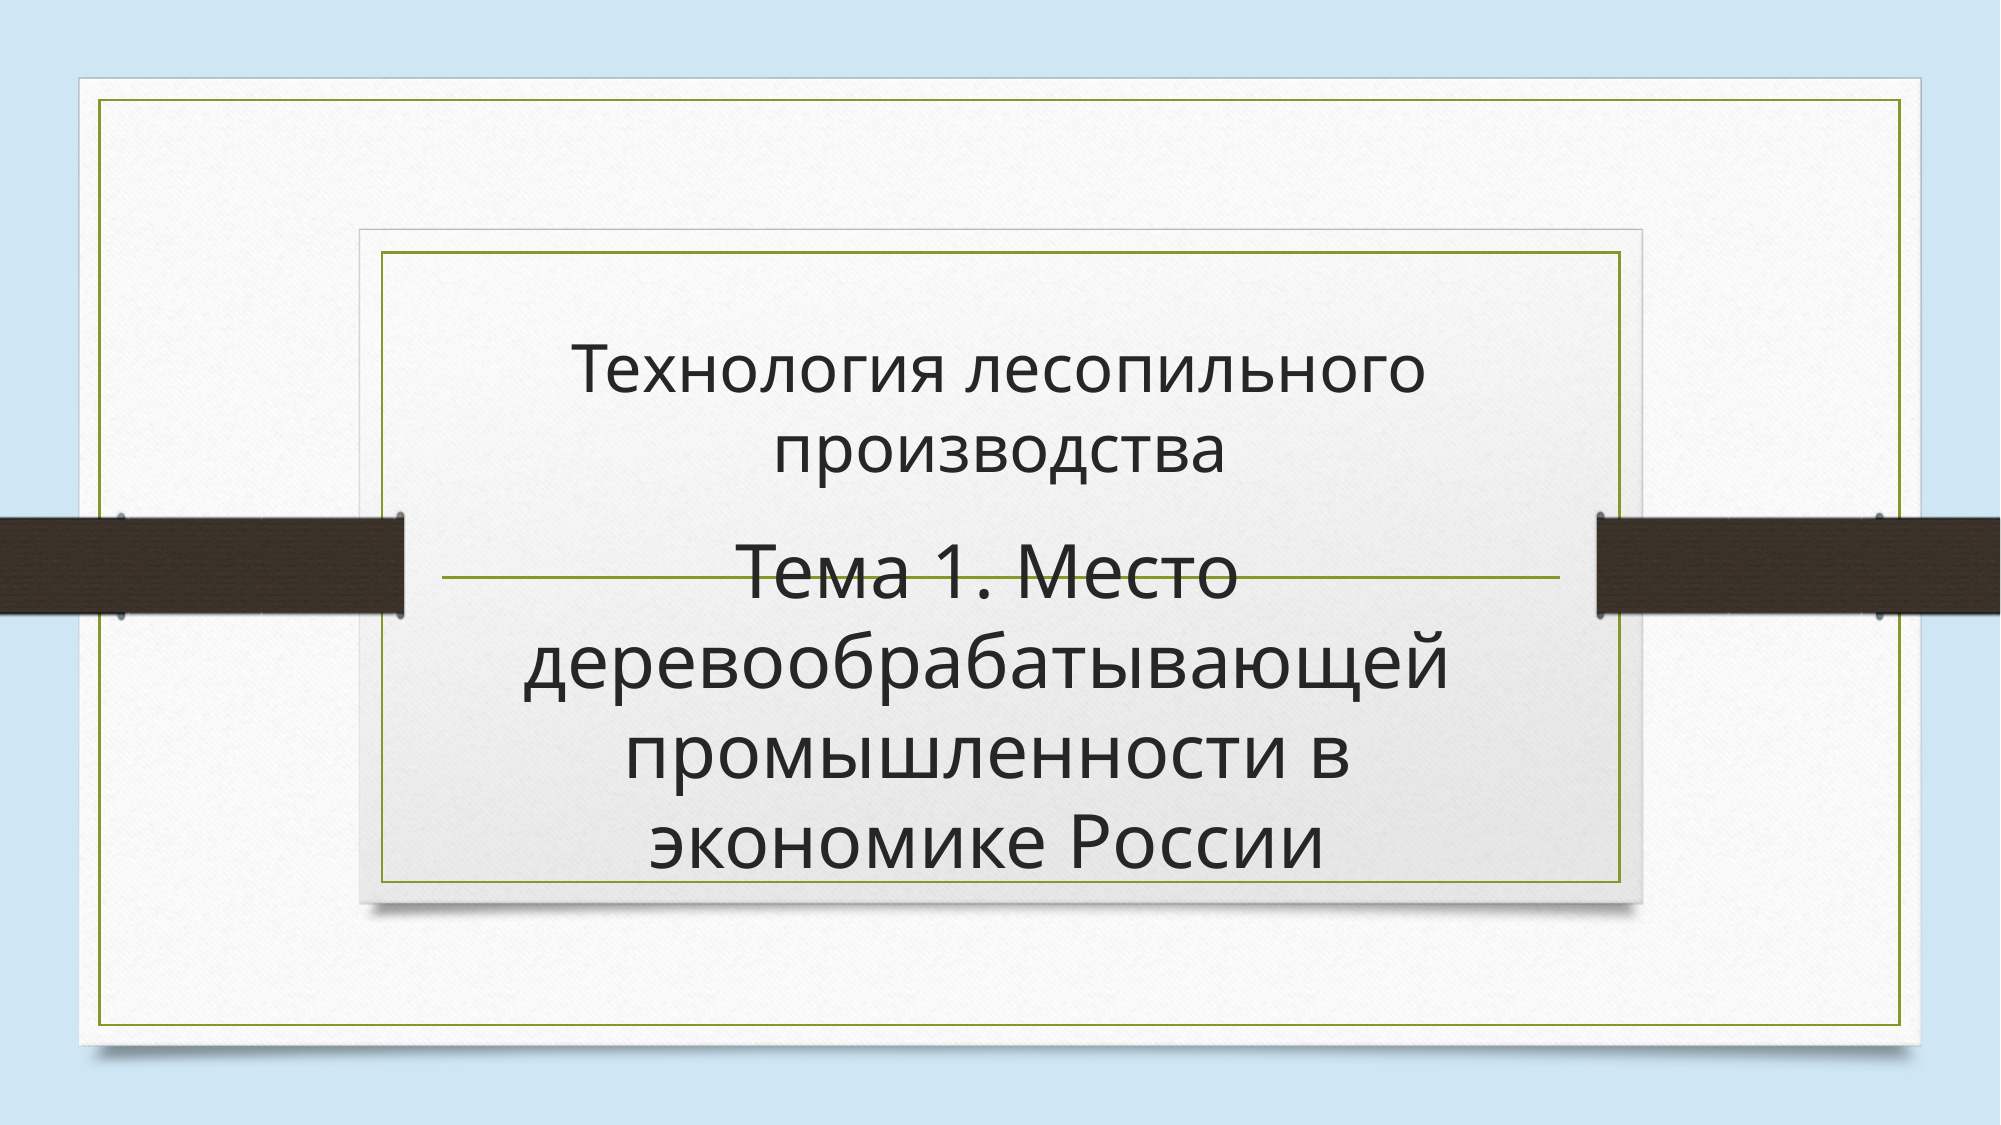

# Технология лесопильного производства
Тема 1. Место деревообрабатывающей промышленности в экономике России